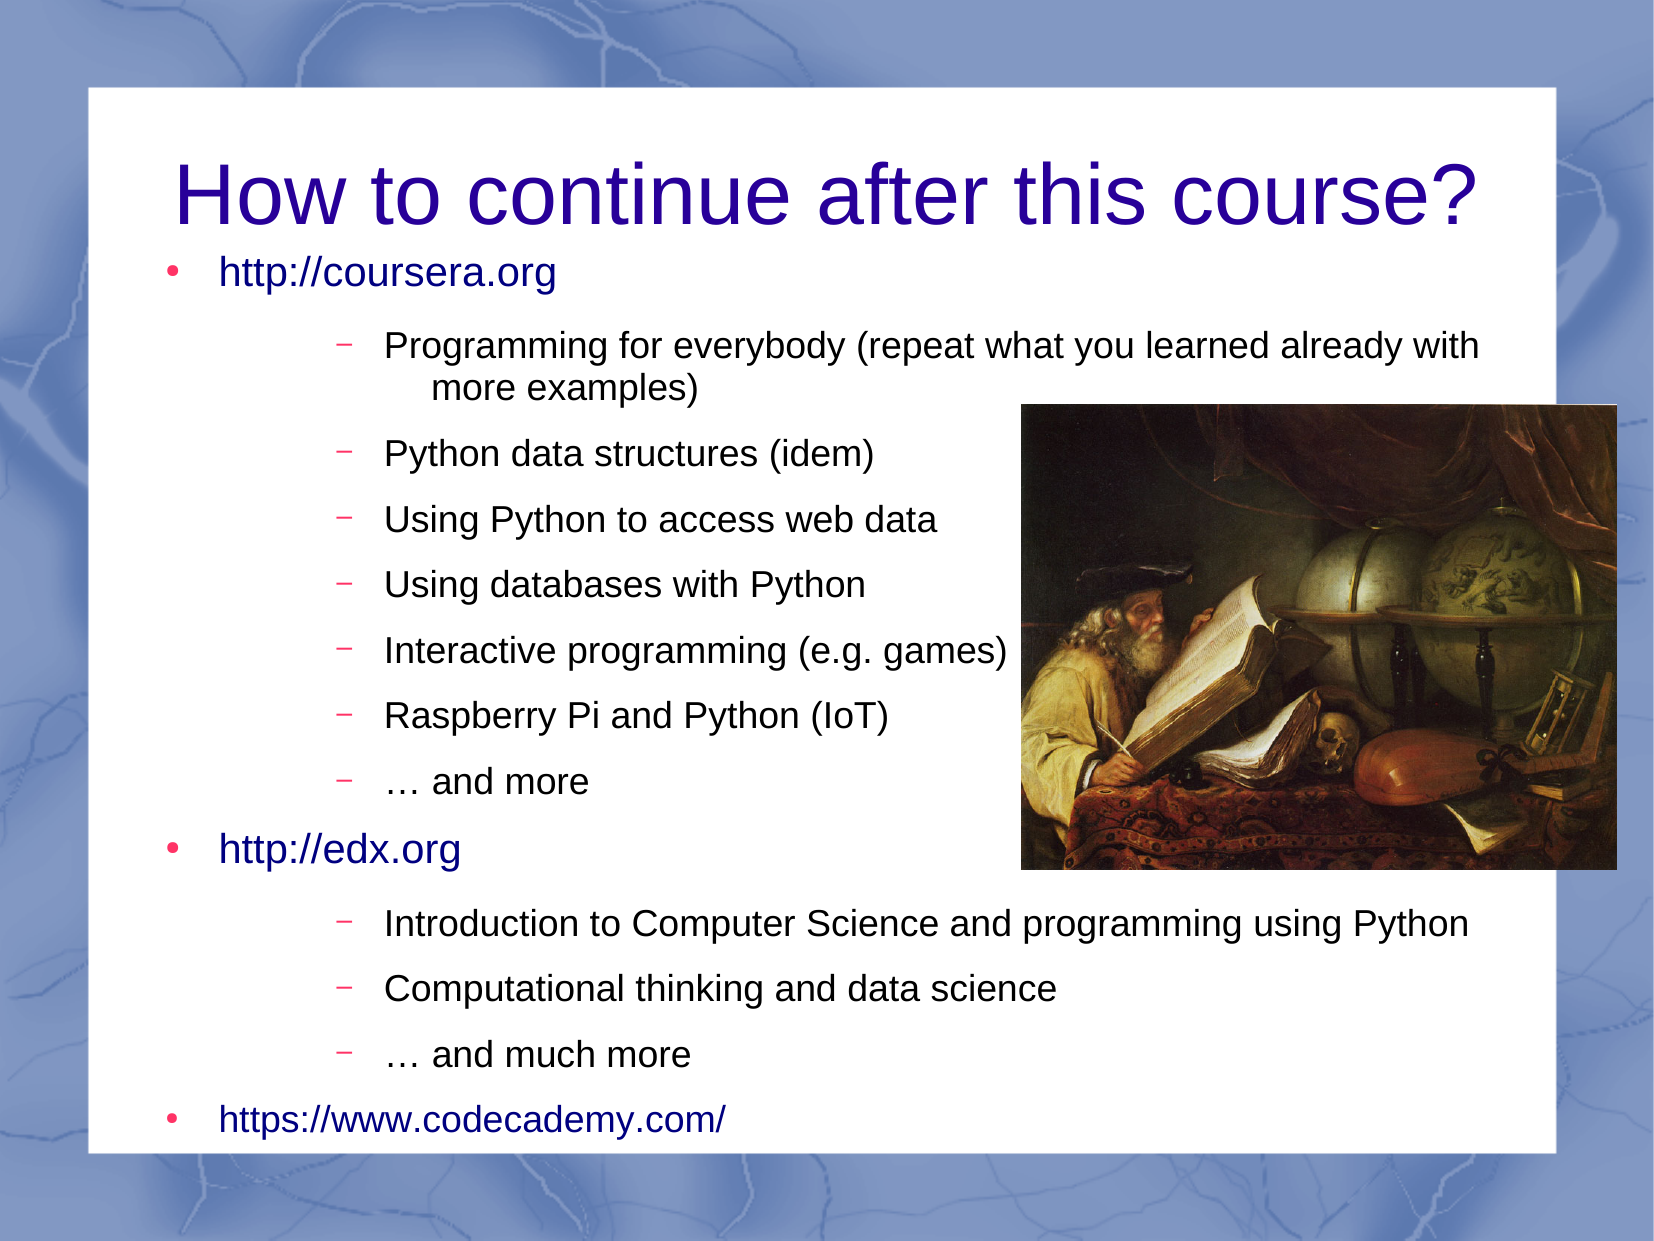

# How to continue after this course?
http://coursera.org
Programming for everybody (repeat what you learned already with more examples)
Python data structures (idem)
Using Python to access web data
Using databases with Python
Interactive programming (e.g. games)
Raspberry Pi and Python (IoT)
… and more
http://edx.org
Introduction to Computer Science and programming using Python
Computational thinking and data science
… and much more
https://www.codecademy.com/